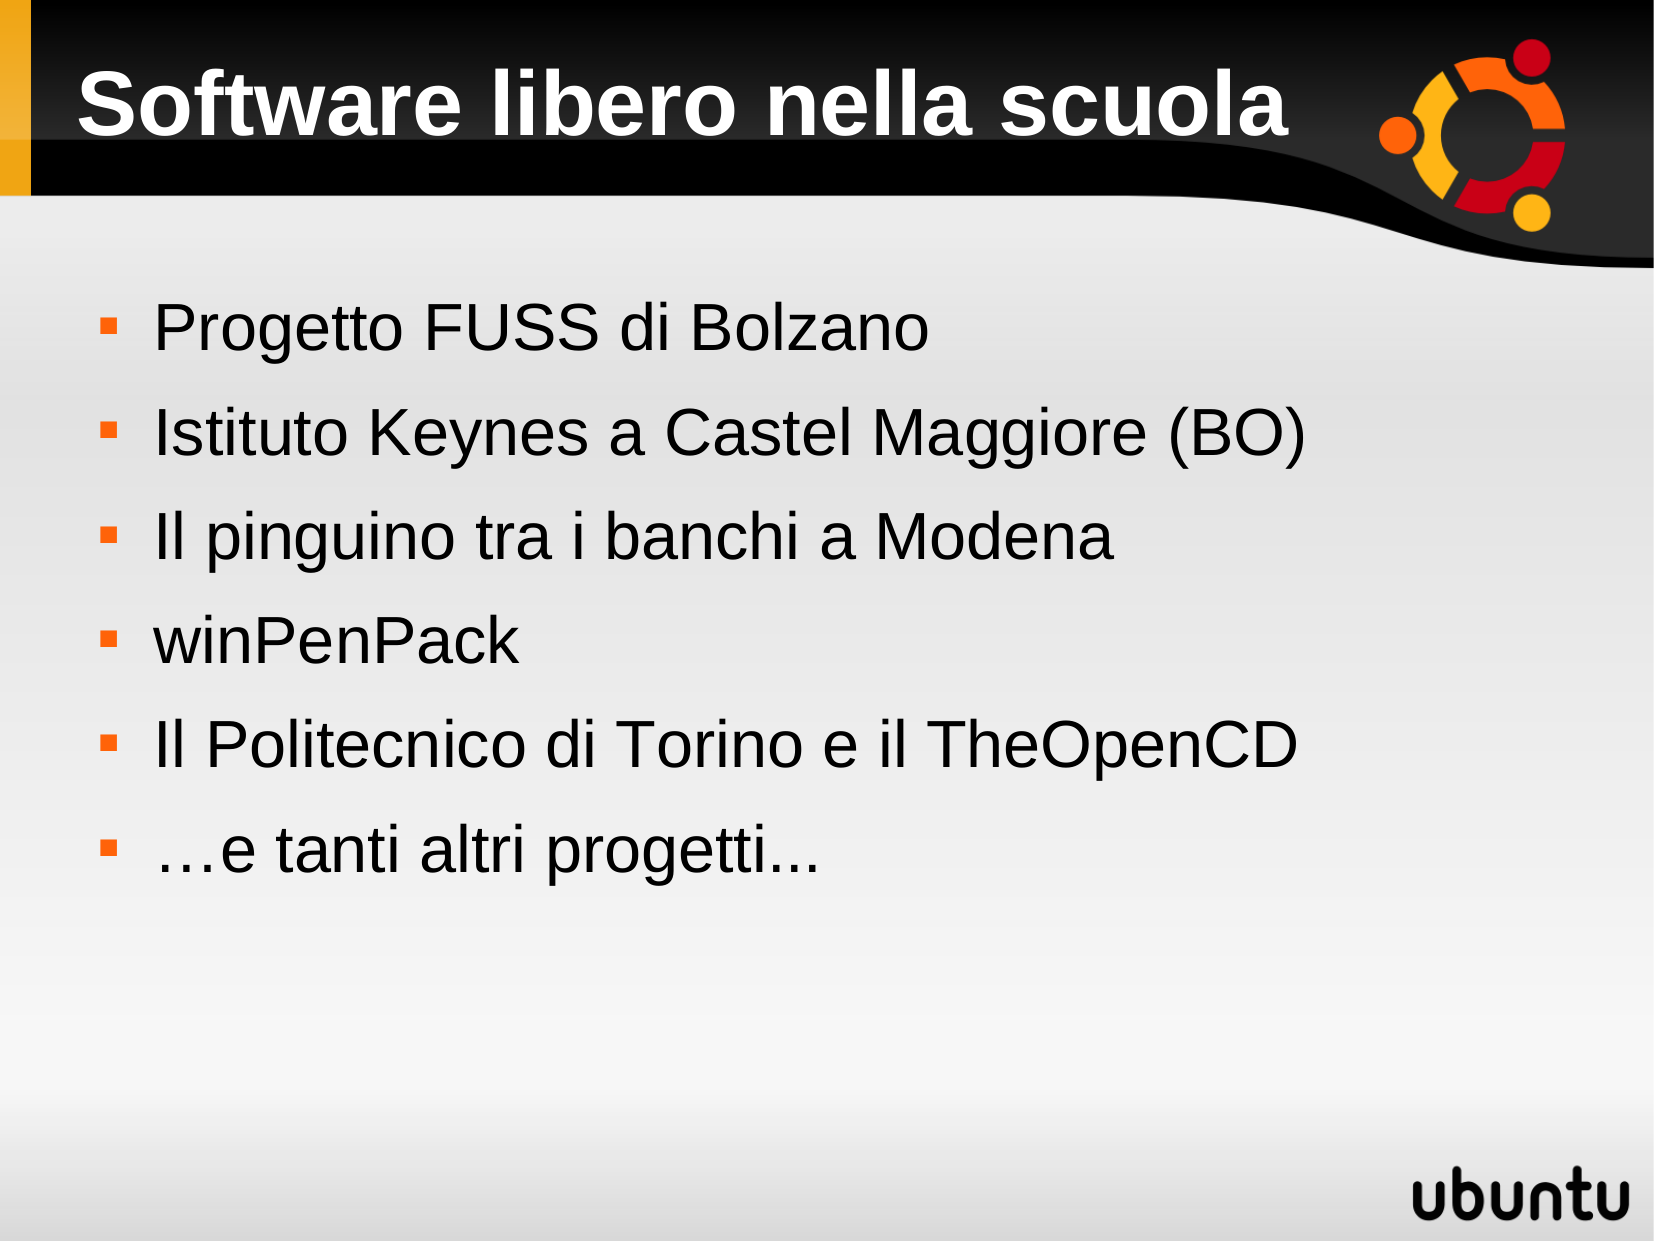

# Software libero nella scuola
Progetto FUSS di Bolzano
Istituto Keynes a Castel Maggiore (BO)
Il pinguino tra i banchi a Modena
winPenPack
Il Politecnico di Torino e il TheOpenCD
…e tanti altri progetti...